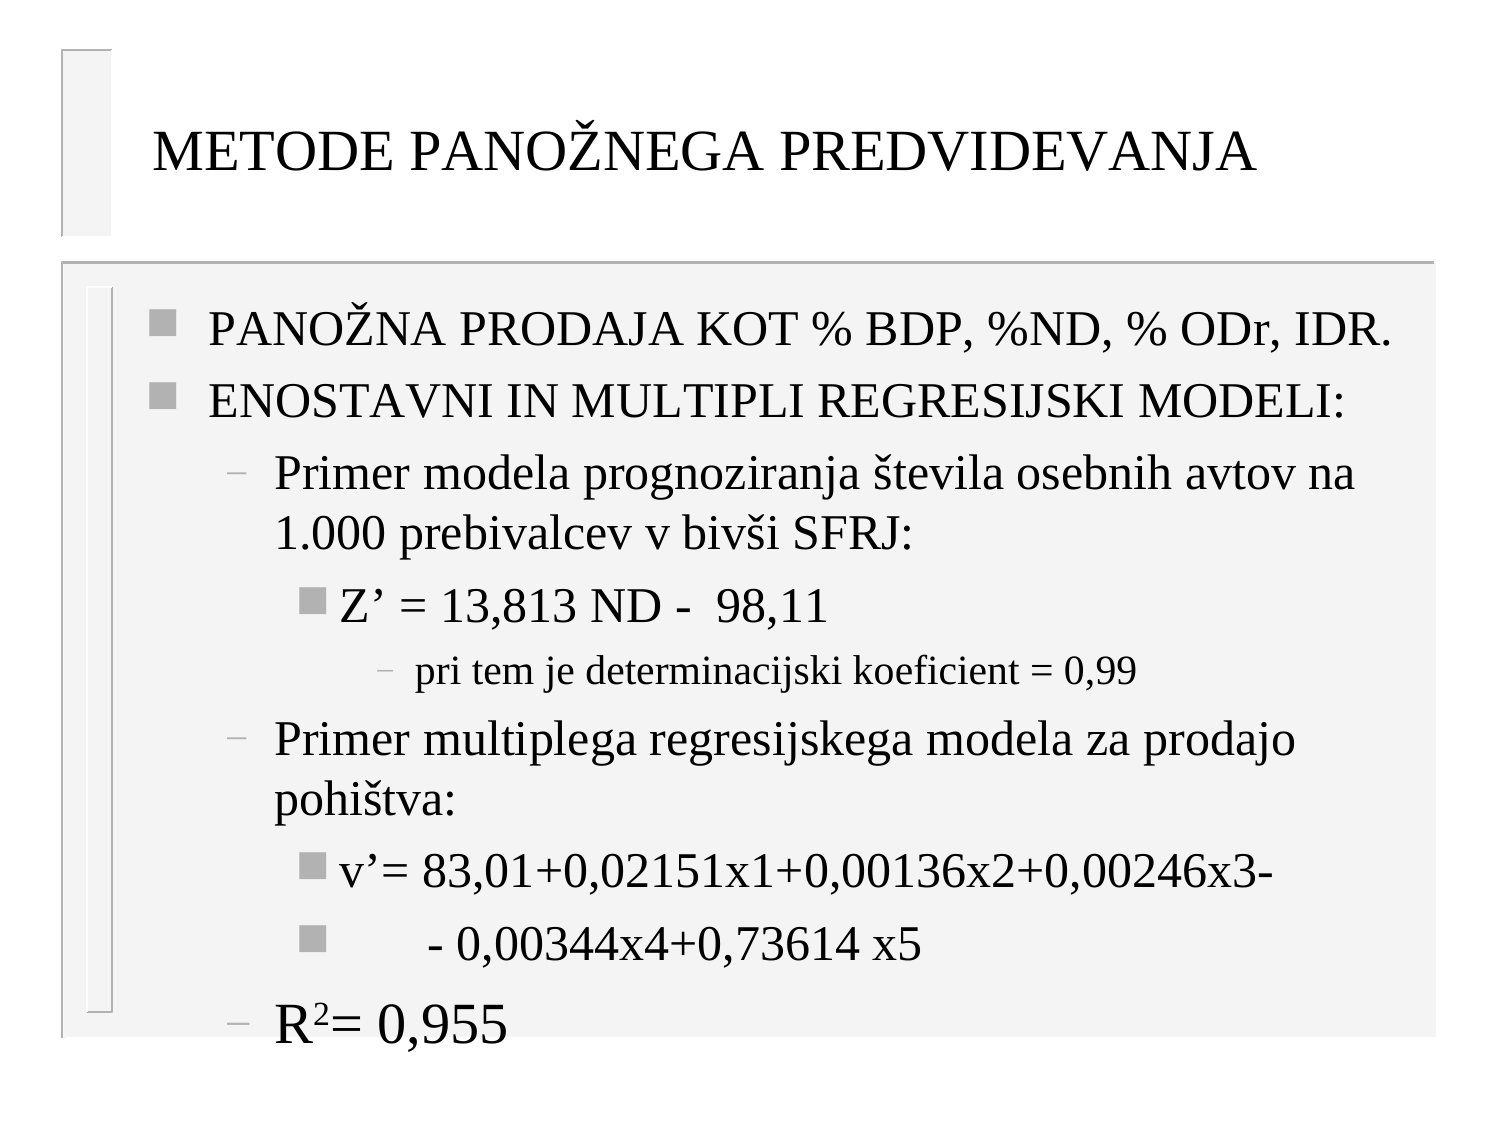

# METODE PANOŽNEGA PREDVIDEVANJA
PANOŽNA PRODAJA KOT % BDP, %ND, % ODr, IDR.
ENOSTAVNI IN MULTIPLI REGRESIJSKI MODELI:
Primer modela prognoziranja števila osebnih avtov na 1.000 prebivalcev v bivši SFRJ:
Z’ = 13,813 ND - 98,11
pri tem je determinacijski koeficient = 0,99
Primer multiplega regresijskega modela za prodajo pohištva:
v’= 83,01+0,02151x1+0,00136x2+0,00246x3-
 - 0,00344x4+0,73614 x5
R2= 0,955